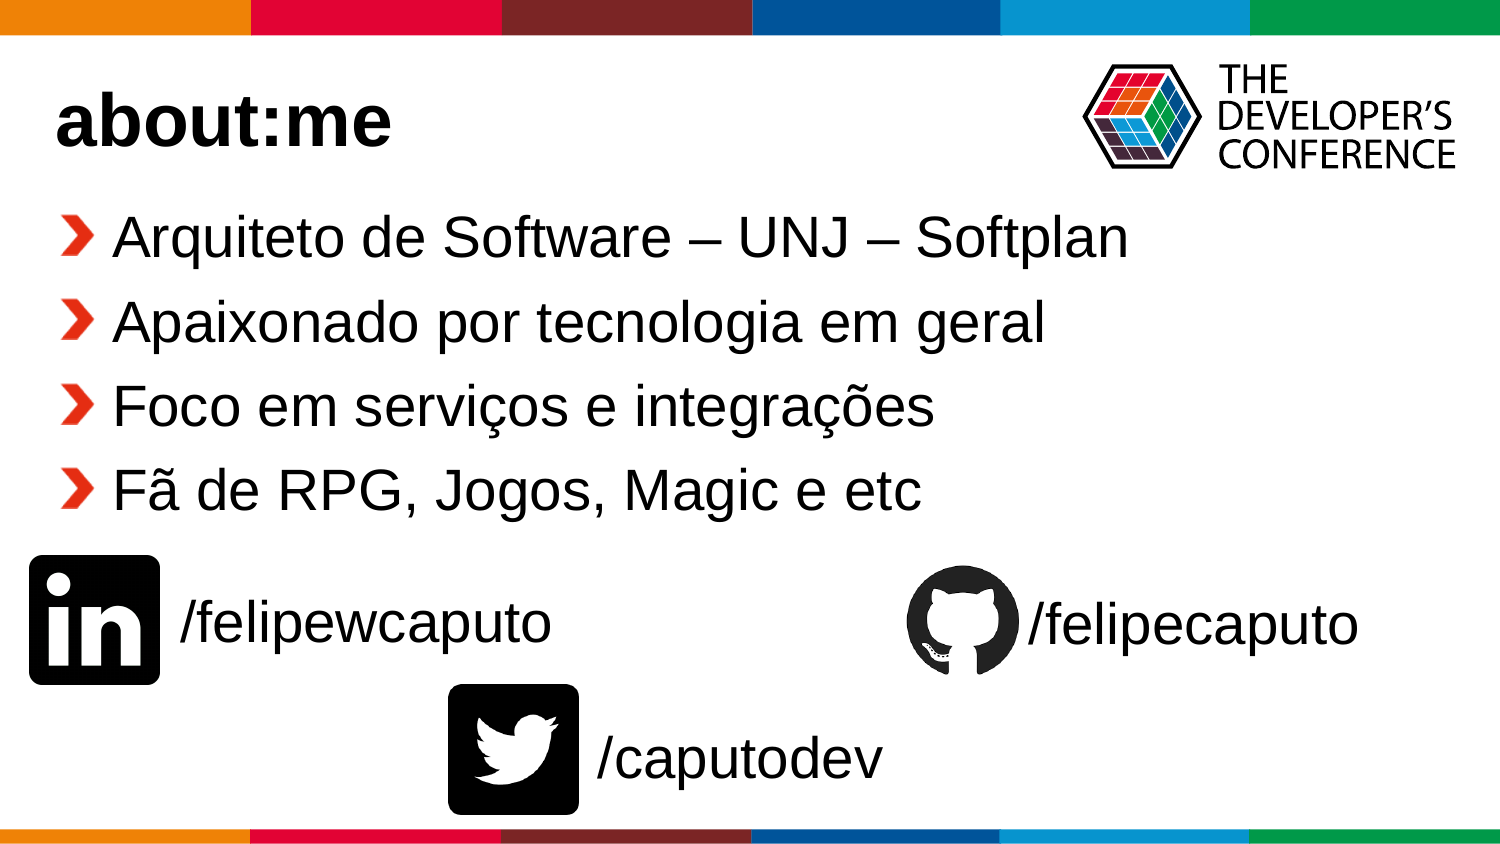

# about:me
Arquiteto de Software – UNJ – Softplan
Apaixonado por tecnologia em geral
Foco em serviços e integrações
Fã de RPG, Jogos, Magic e etc
/felipewcaputo
/felipecaputo
/caputodev